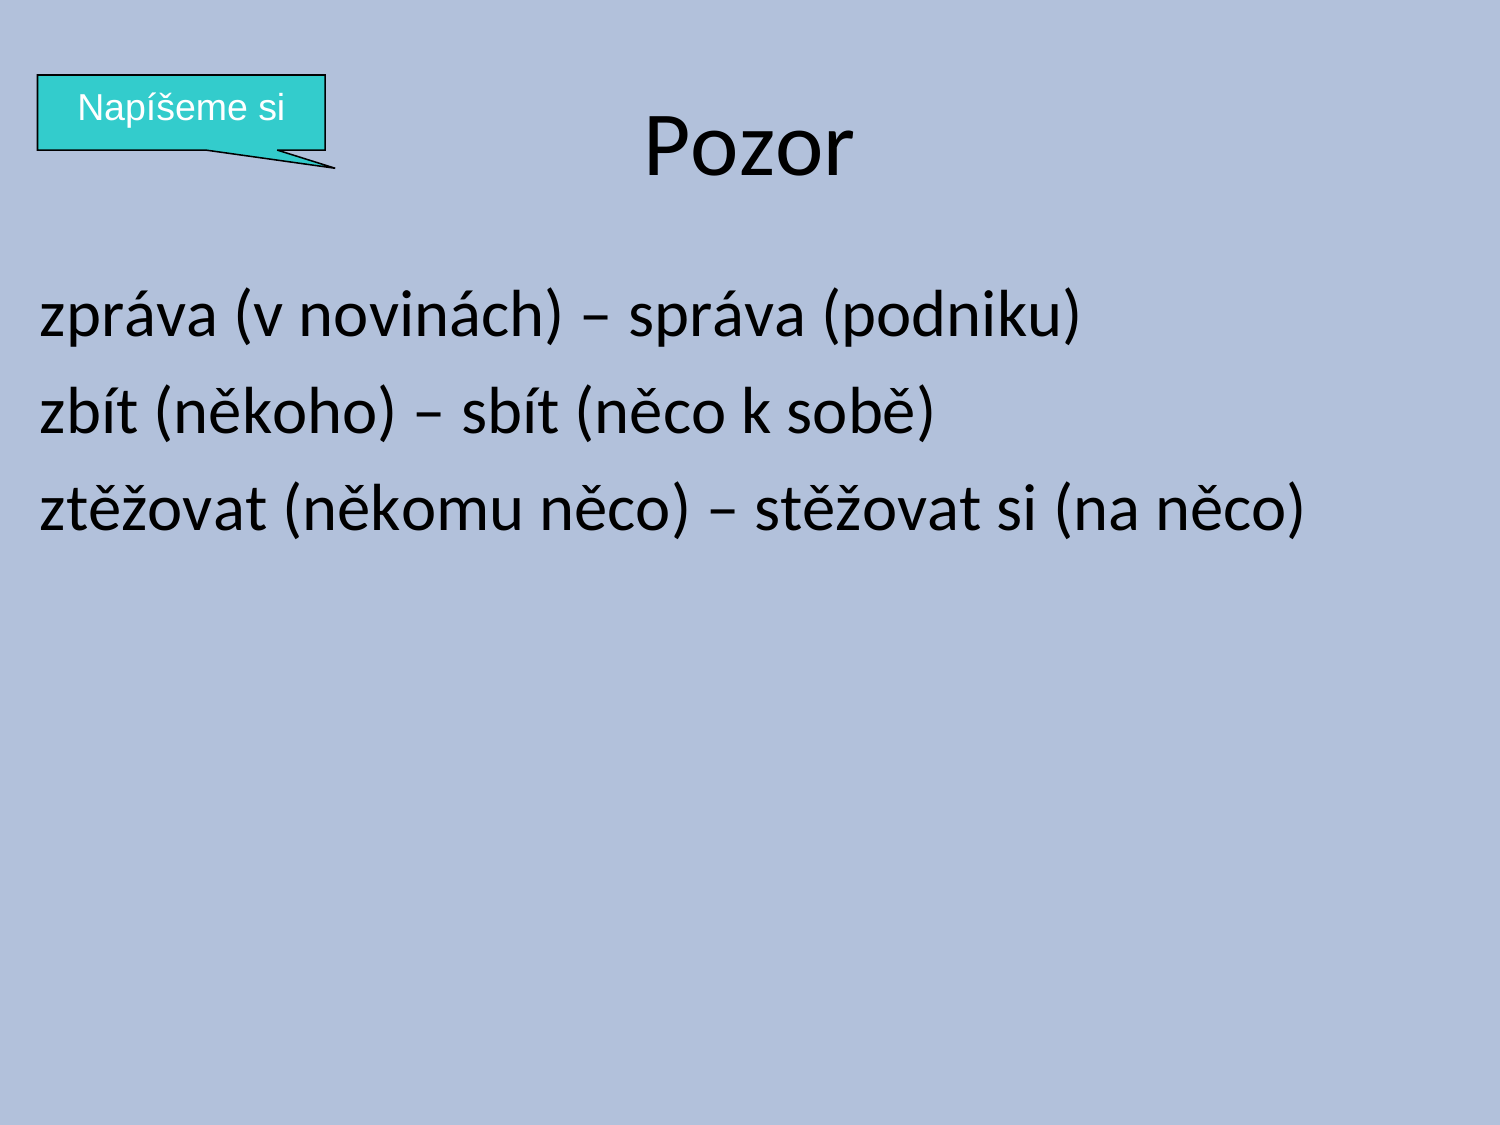

# Pozor
Napíšeme si
zpráva (v novinách) – správa (podniku)
zbít (někoho) – sbít (něco k sobě)
ztěžovat (někomu něco) – stěžovat si (na něco)